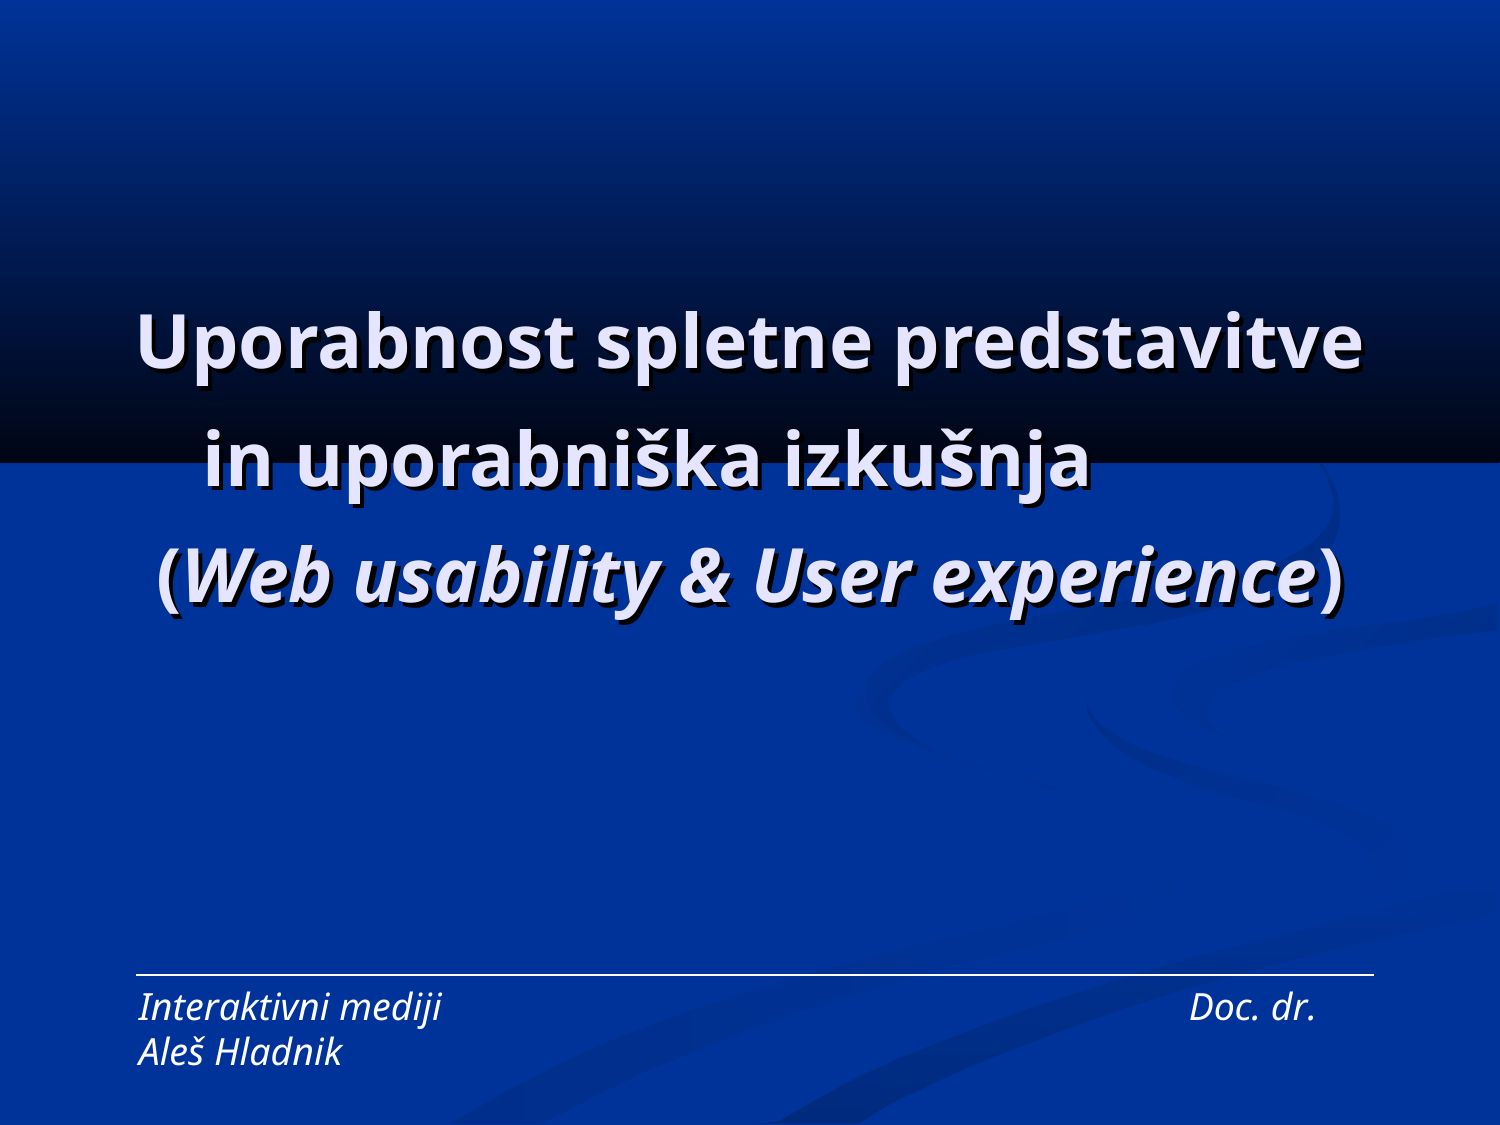

# Uporabnost spletne predstavitve in uporabniška izkušnja	 (Web usability & User experience)
Interaktivni mediji		 	 		Doc. dr. Aleš Hladnik